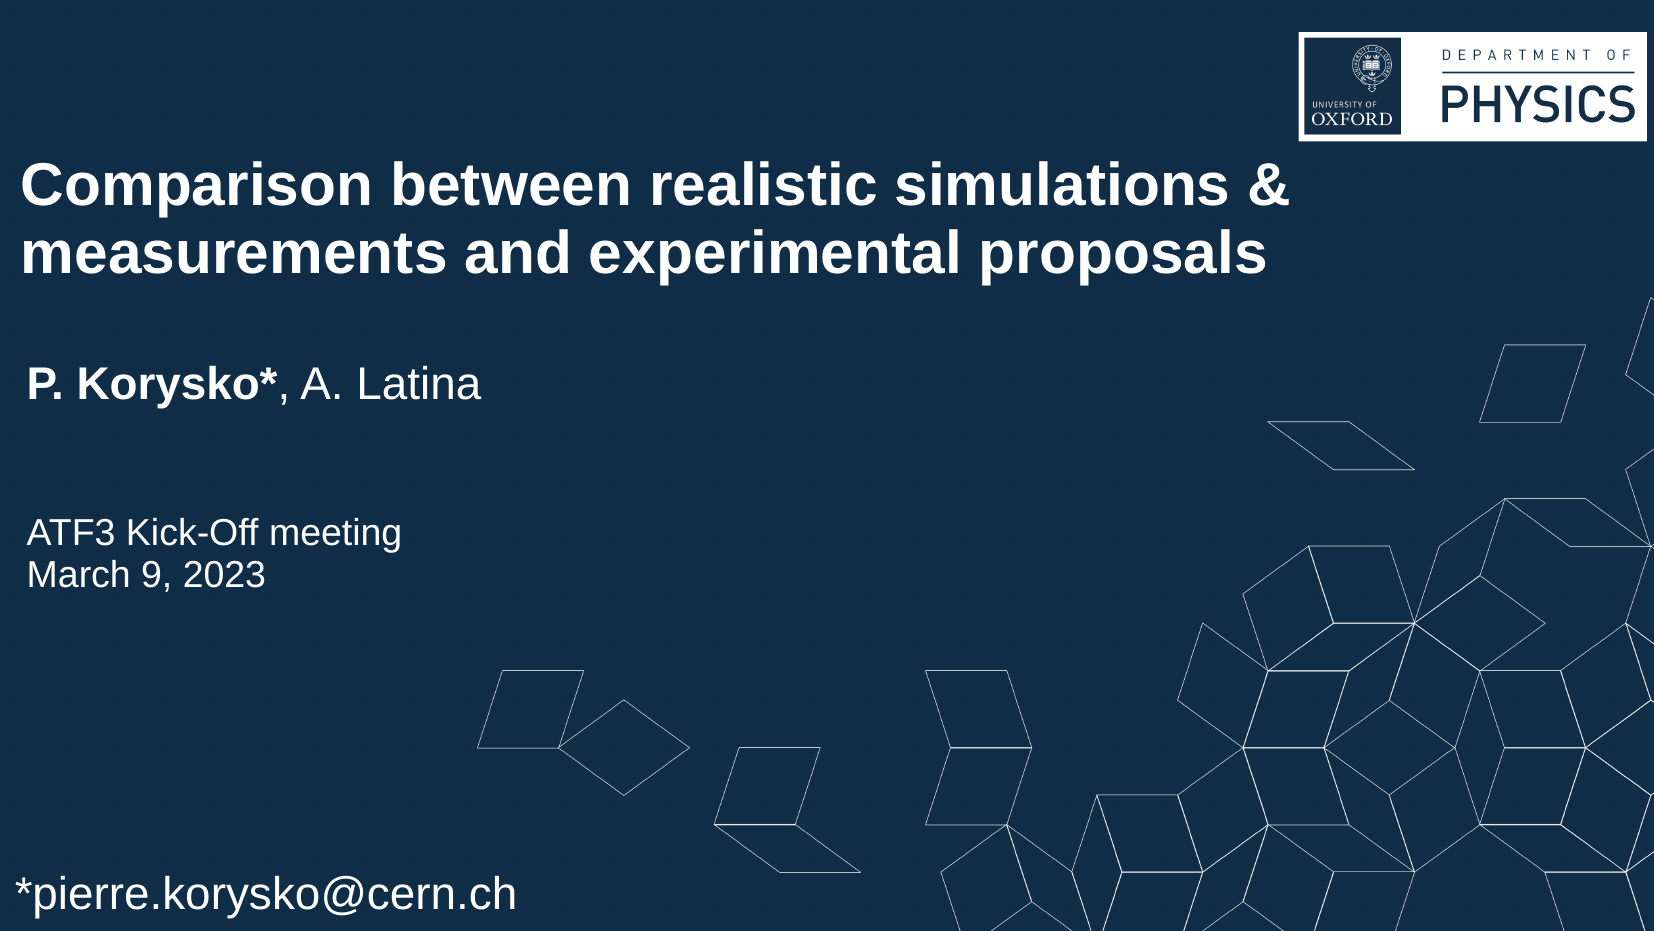

Comparison between realistic simulations & measurements and experimental proposals
P. Korysko*, A. Latina
ATF3 Kick-Off meeting
March 9, 2023
*pierre.korysko@cern.ch